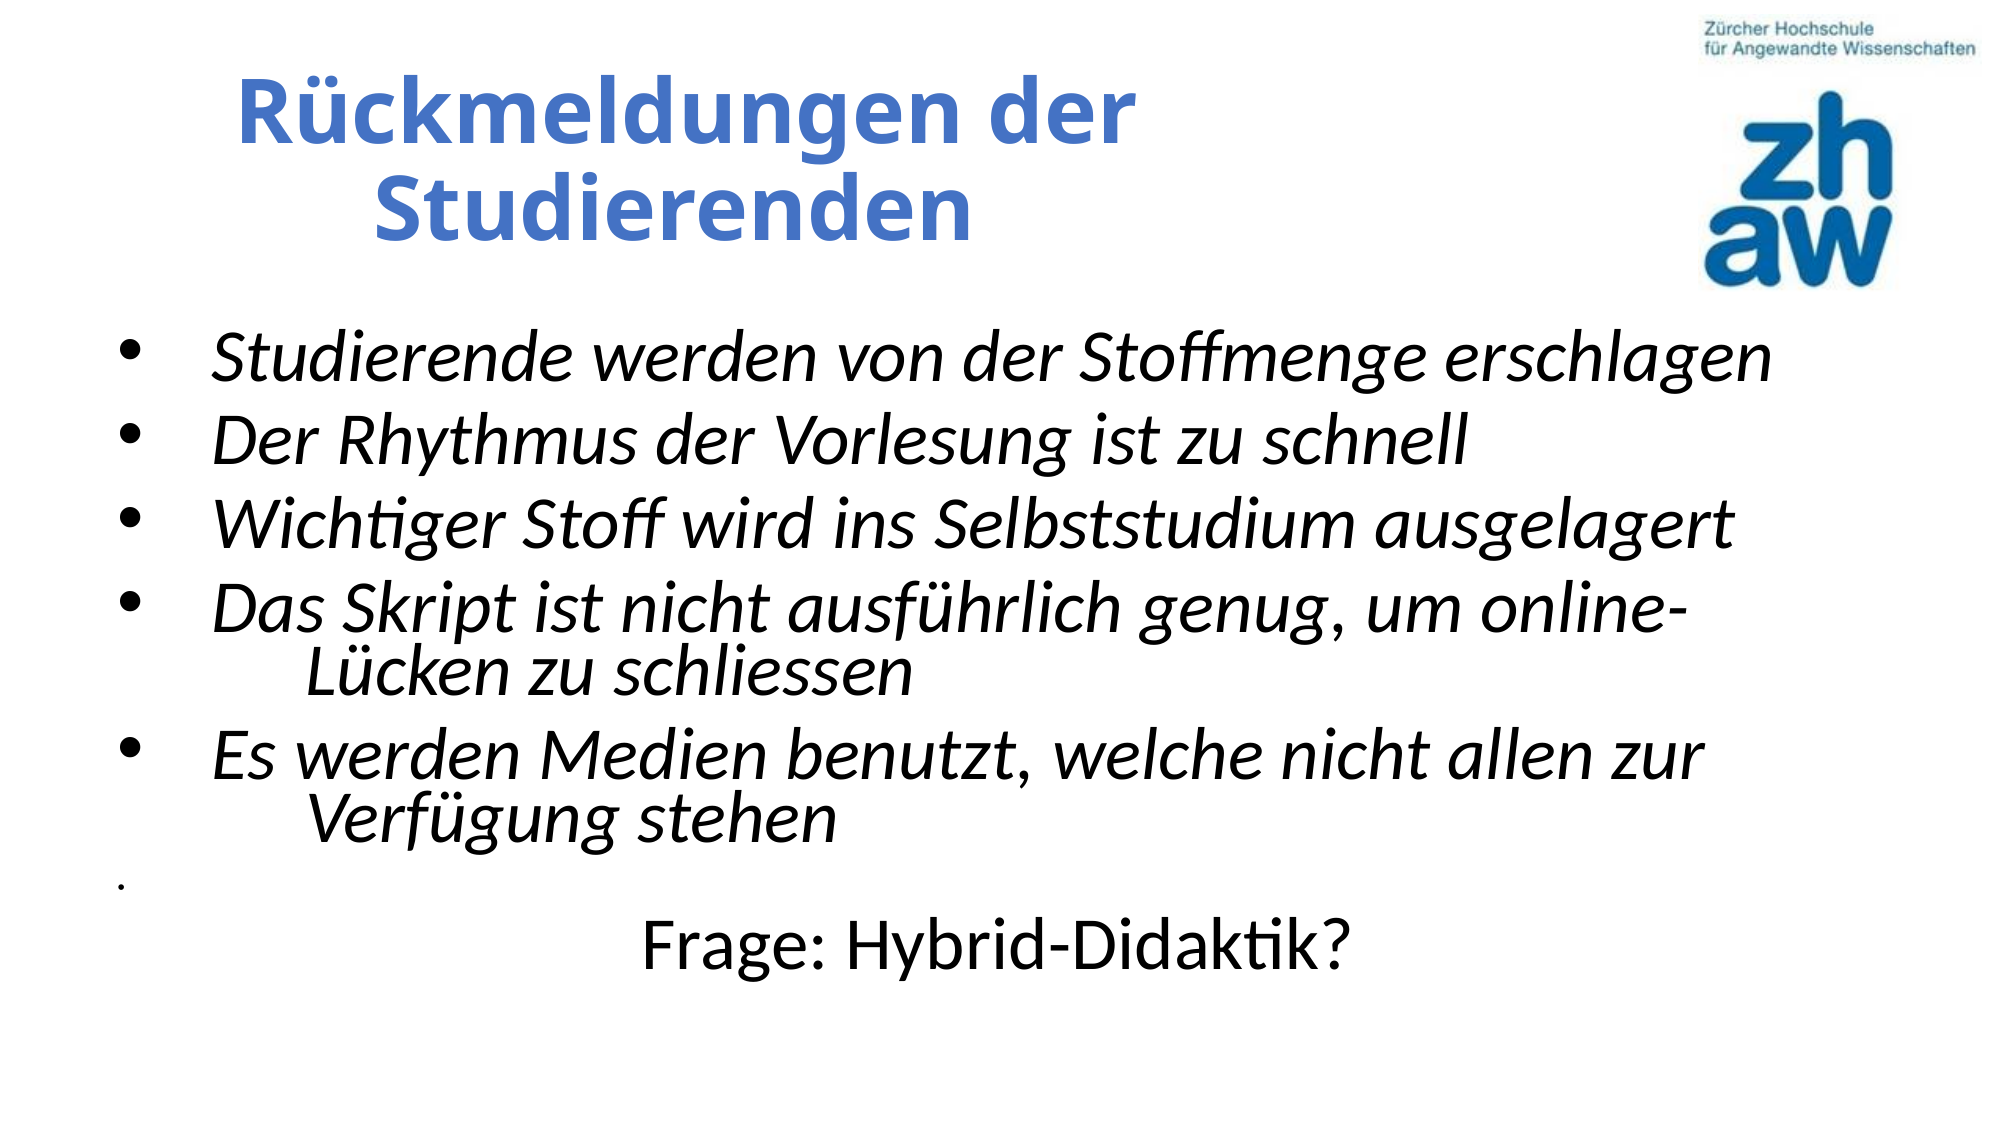

# Rückmeldungen der Studierenden
Studierende werden von der Stoffmenge erschlagen
Der Rhythmus der Vorlesung ist zu schnell
Wichtiger Stoff wird ins Selbststudium ausgelagert
Das Skript ist nicht ausführlich genug, um online-Lücken zu schliessen
Es werden Medien benutzt, welche nicht allen zur Verfügung stehen
Frage: Hybrid-Didaktik?